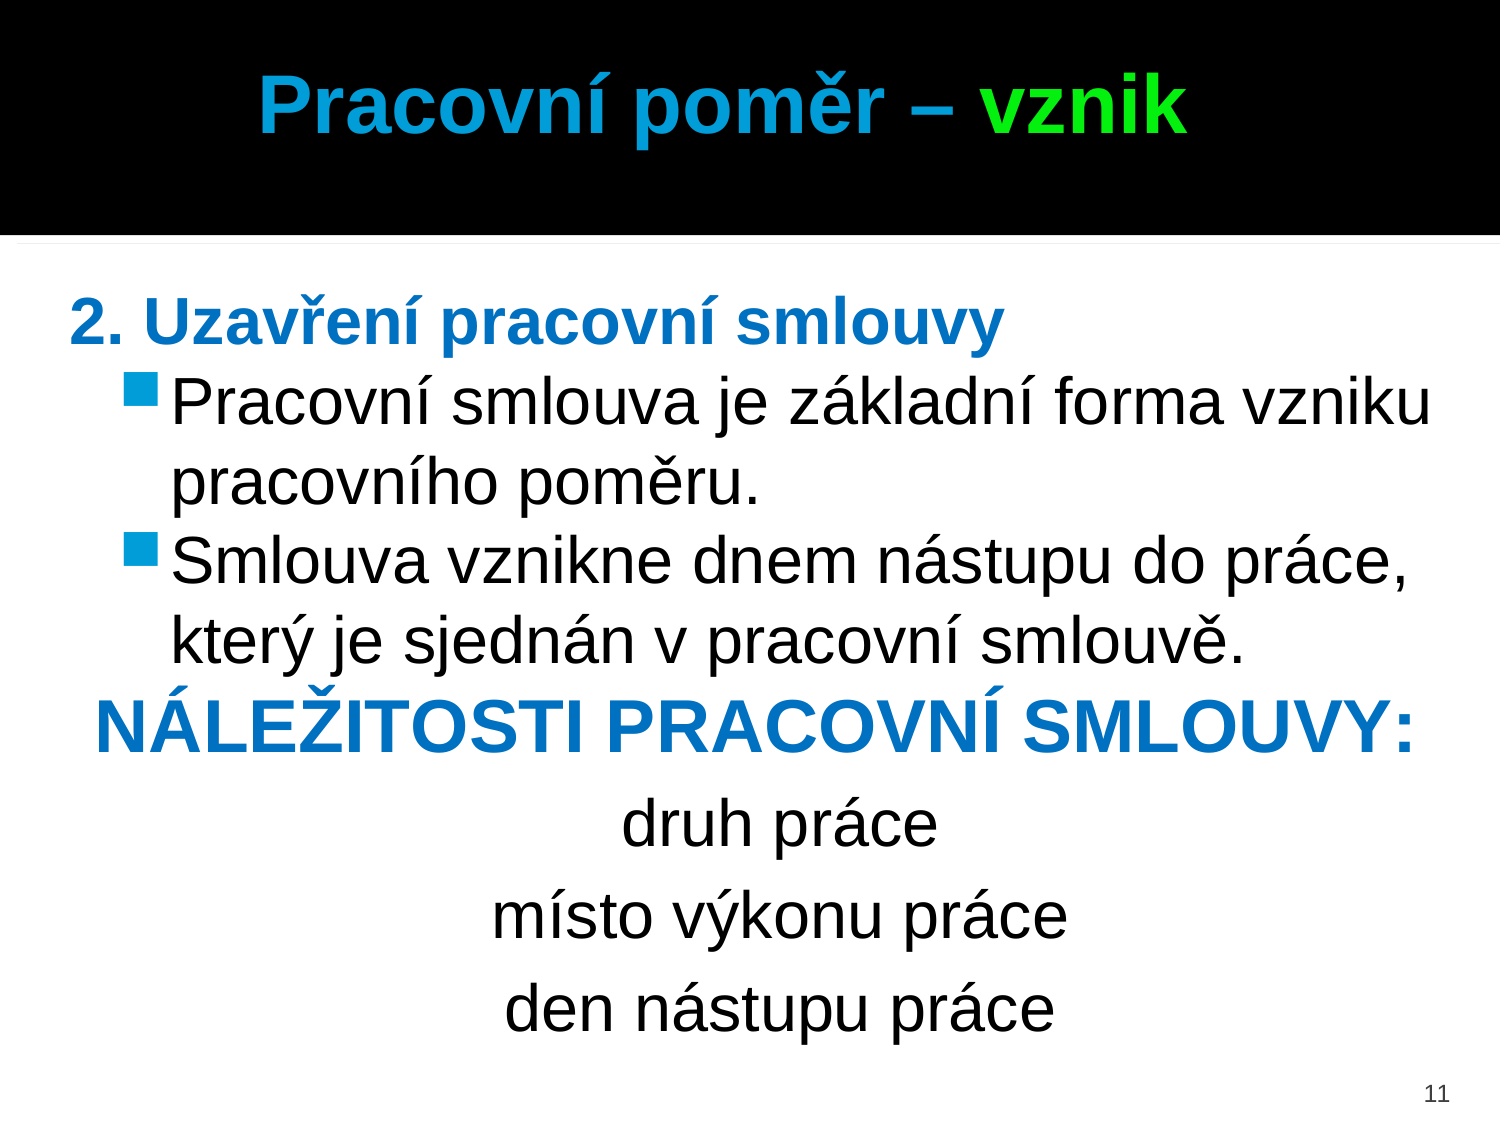

Pracovní poměr – vznik
# 2. Uzavření pracovní smlouvy
Pracovní smlouva je základní forma vzniku pracovního poměru.
Smlouva vznikne dnem nástupu do práce, který je sjednán v pracovní smlouvě.
NÁLEŽITOSTI PRACOVNÍ SMLOUVY:
druh práce
místo výkonu práce
den nástupu práce